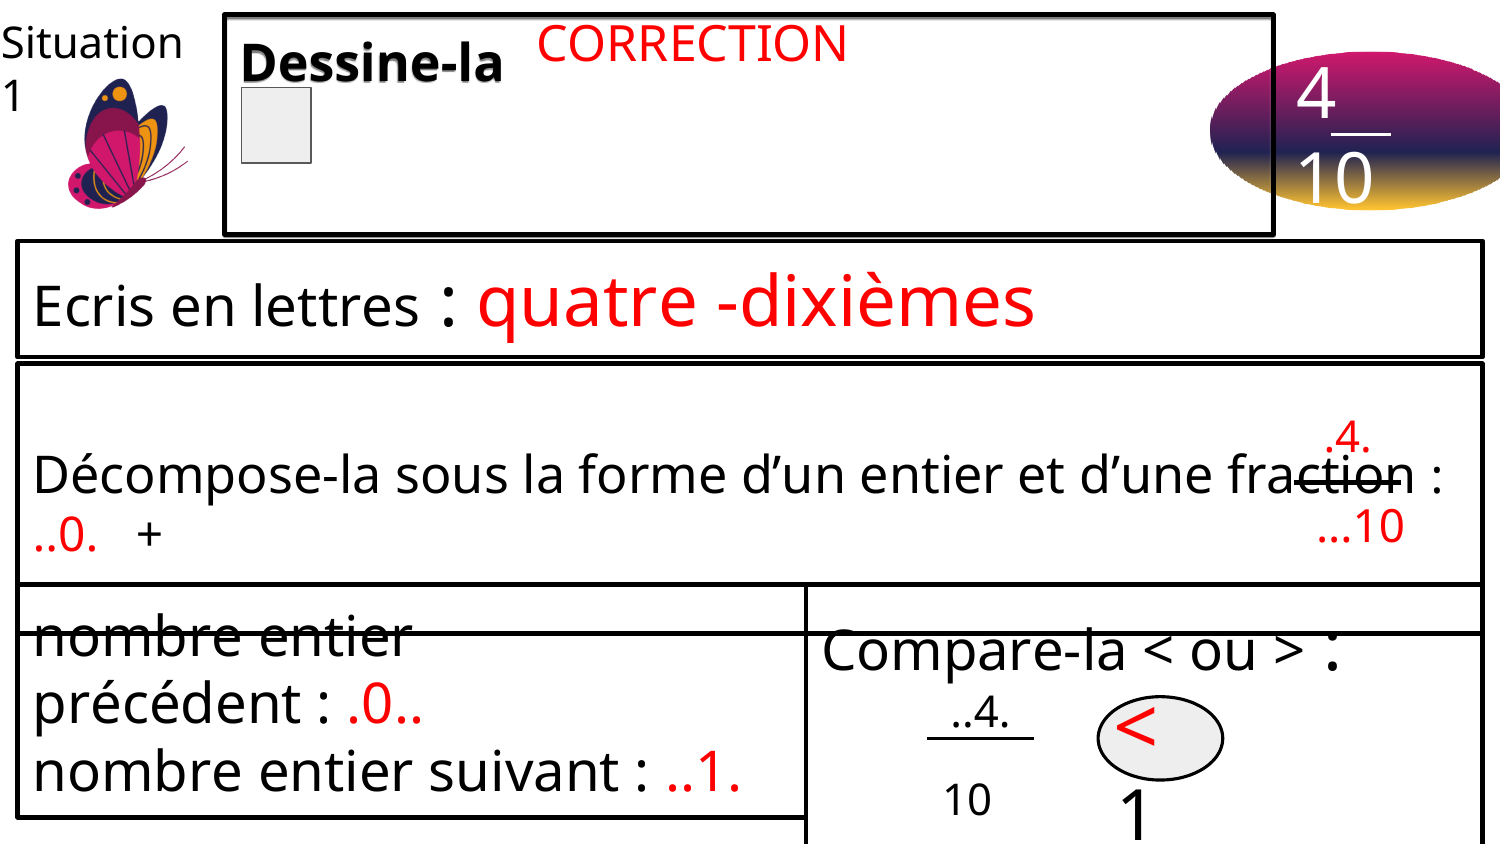

Situation 1
CORRECTION
Dessine-la
4
 10
Ecris en lettres : quatre -dixièmes
Décompose-la sous la forme d’un entier et d’une fraction : ..0. +
 .4.
...10
nombre entier précédent : .0..
nombre entier suivant : ..1.
Compare-la < ou > :
 1
<
 ..4.
10….